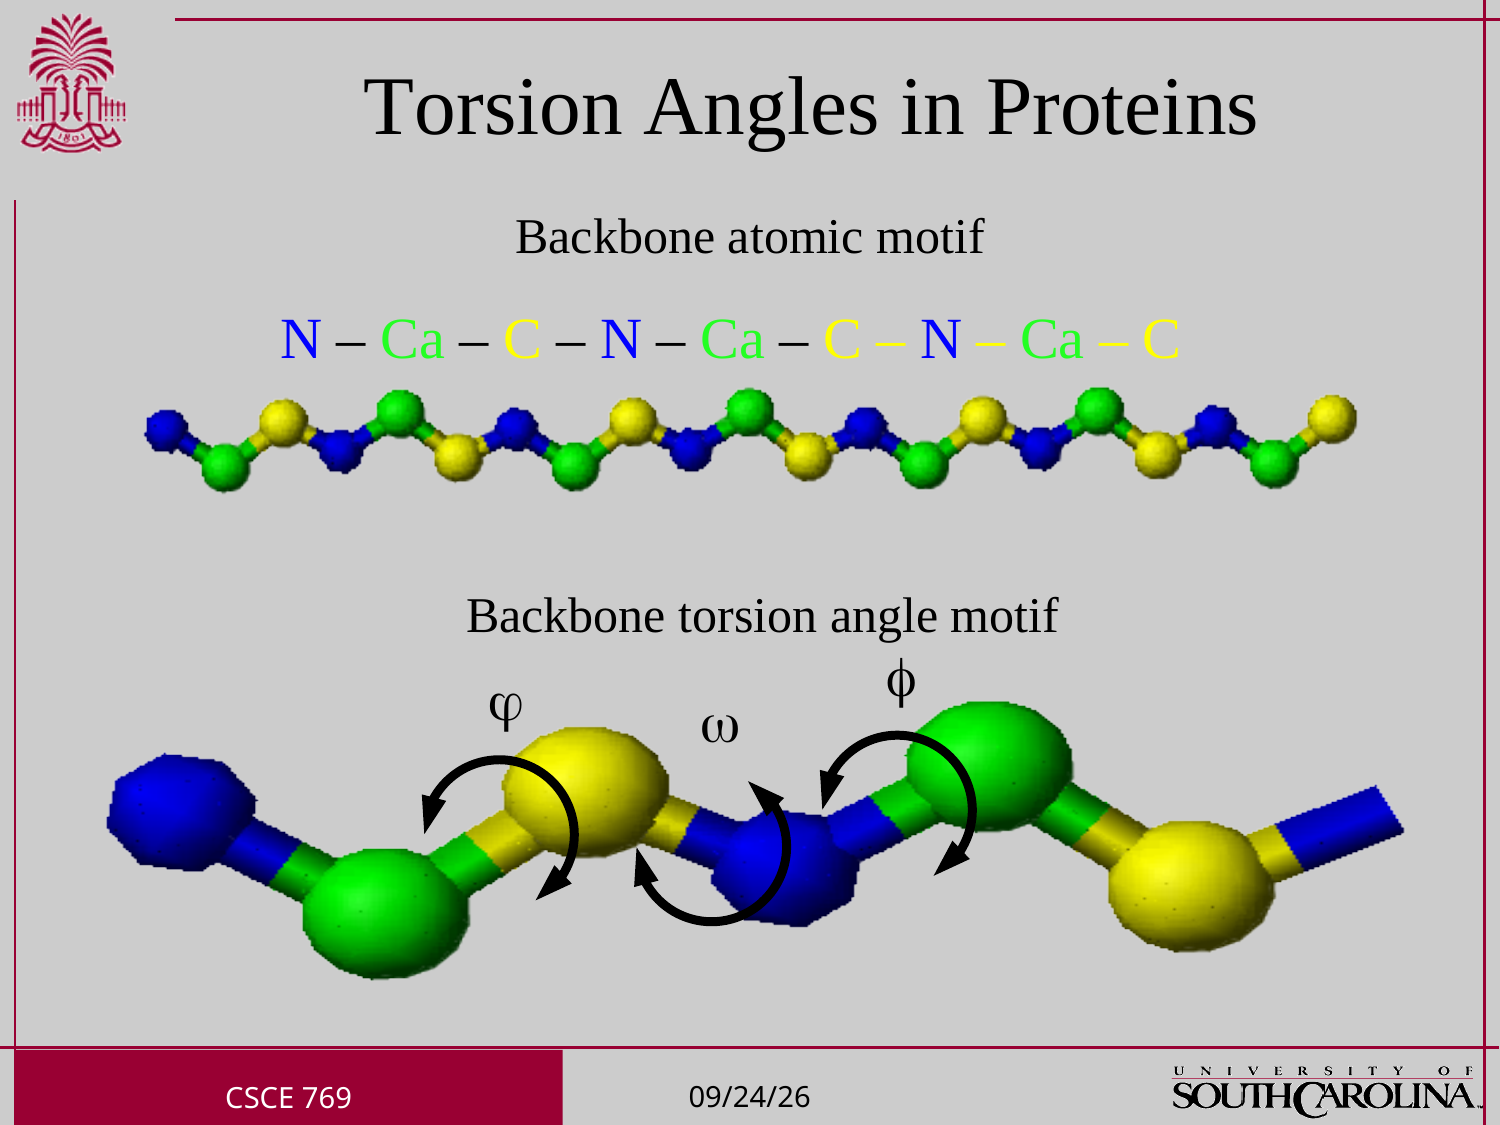

# Torsion Angles in Proteins
Backbone atomic motif
N – Ca – C – N – Ca – C – N – Ca – C
Backbone torsion angle motif
f
j
w